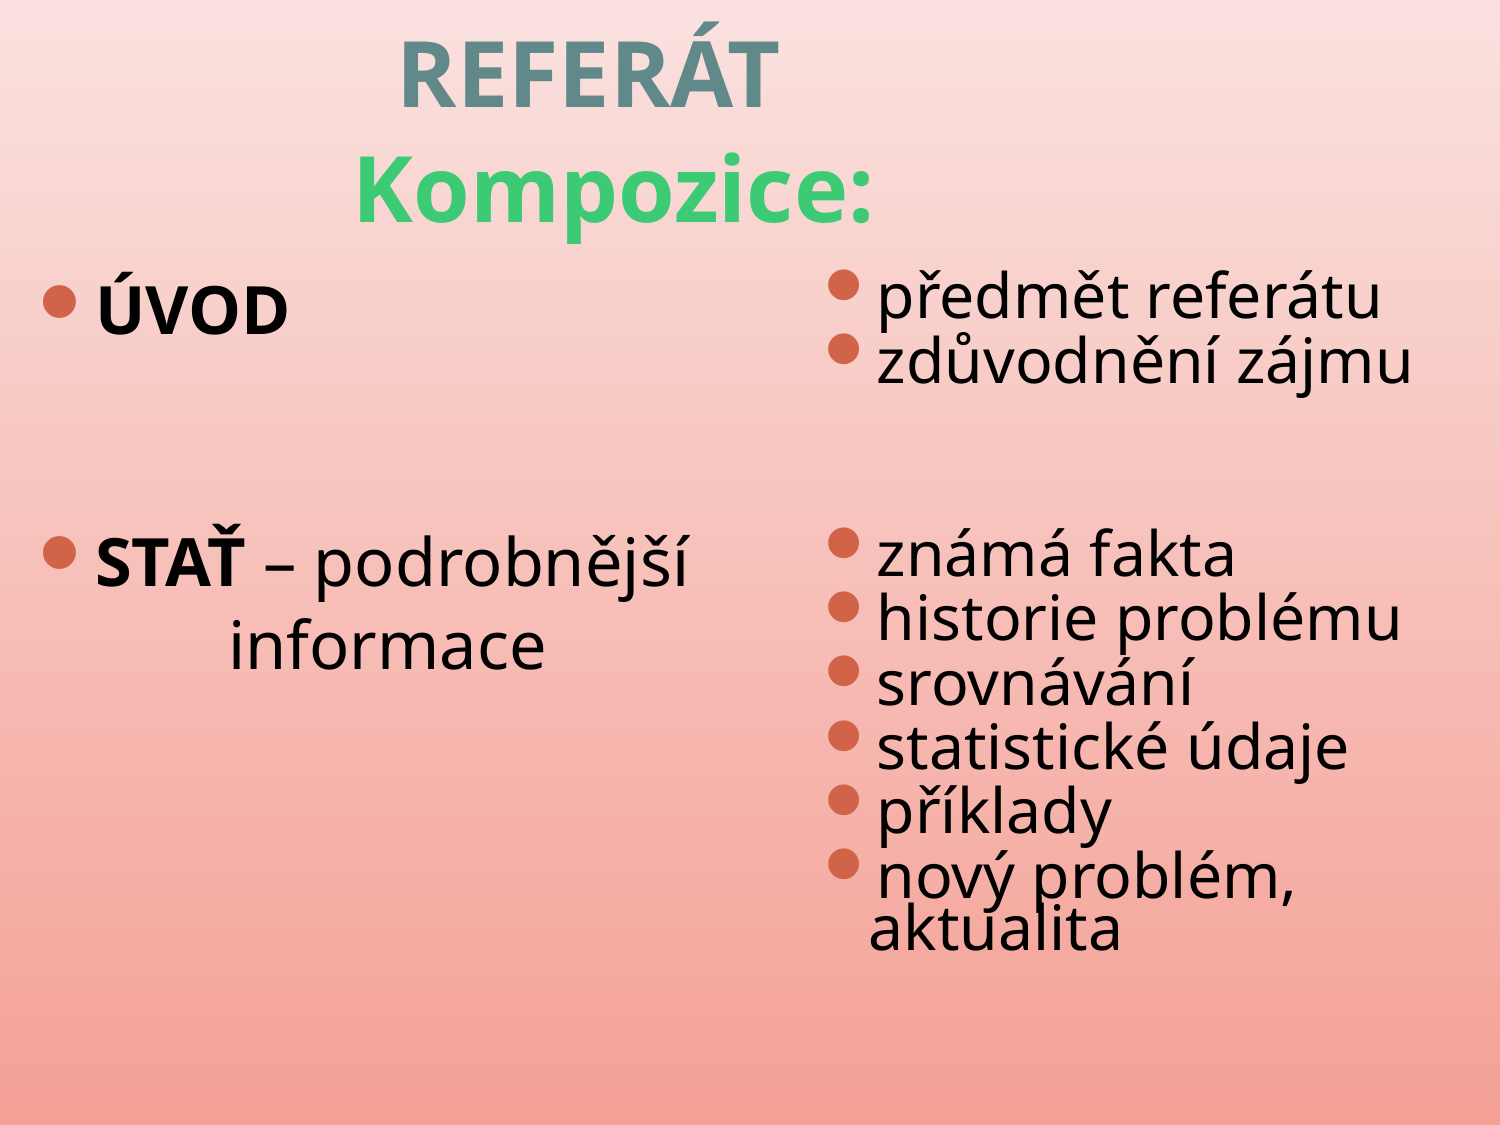

# REFERÁT Kompozice:
ÚVOD
STAŤ – podrobnější
 informace
předmět referátu
zdůvodnění zájmu
známá fakta
historie problému
srovnávání
statistické údaje
příklady
nový problém, aktualita